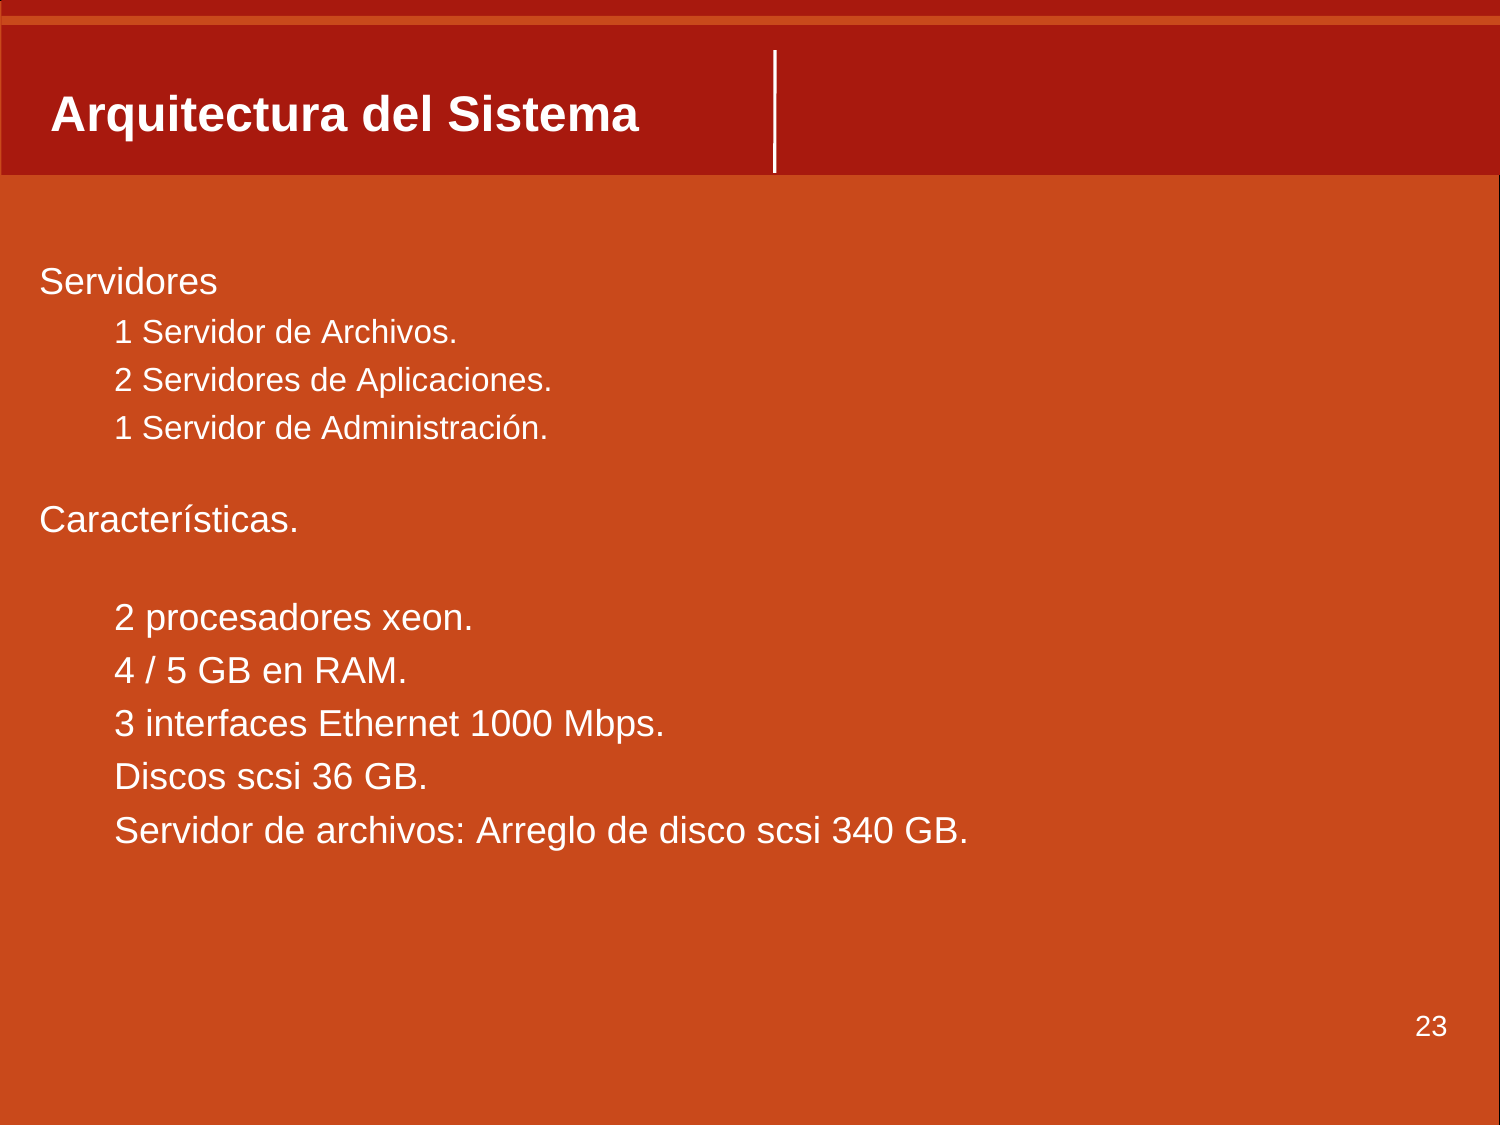

# Arquitectura del Sistema
Servidores
1 Servidor de Archivos.
2 Servidores de Aplicaciones.
1 Servidor de Administración.
Características.
2 procesadores xeon.
4 / 5 GB en RAM.
3 interfaces Ethernet 1000 Mbps.
Discos scsi 36 GB.
Servidor de archivos: Arreglo de disco scsi 340 GB.